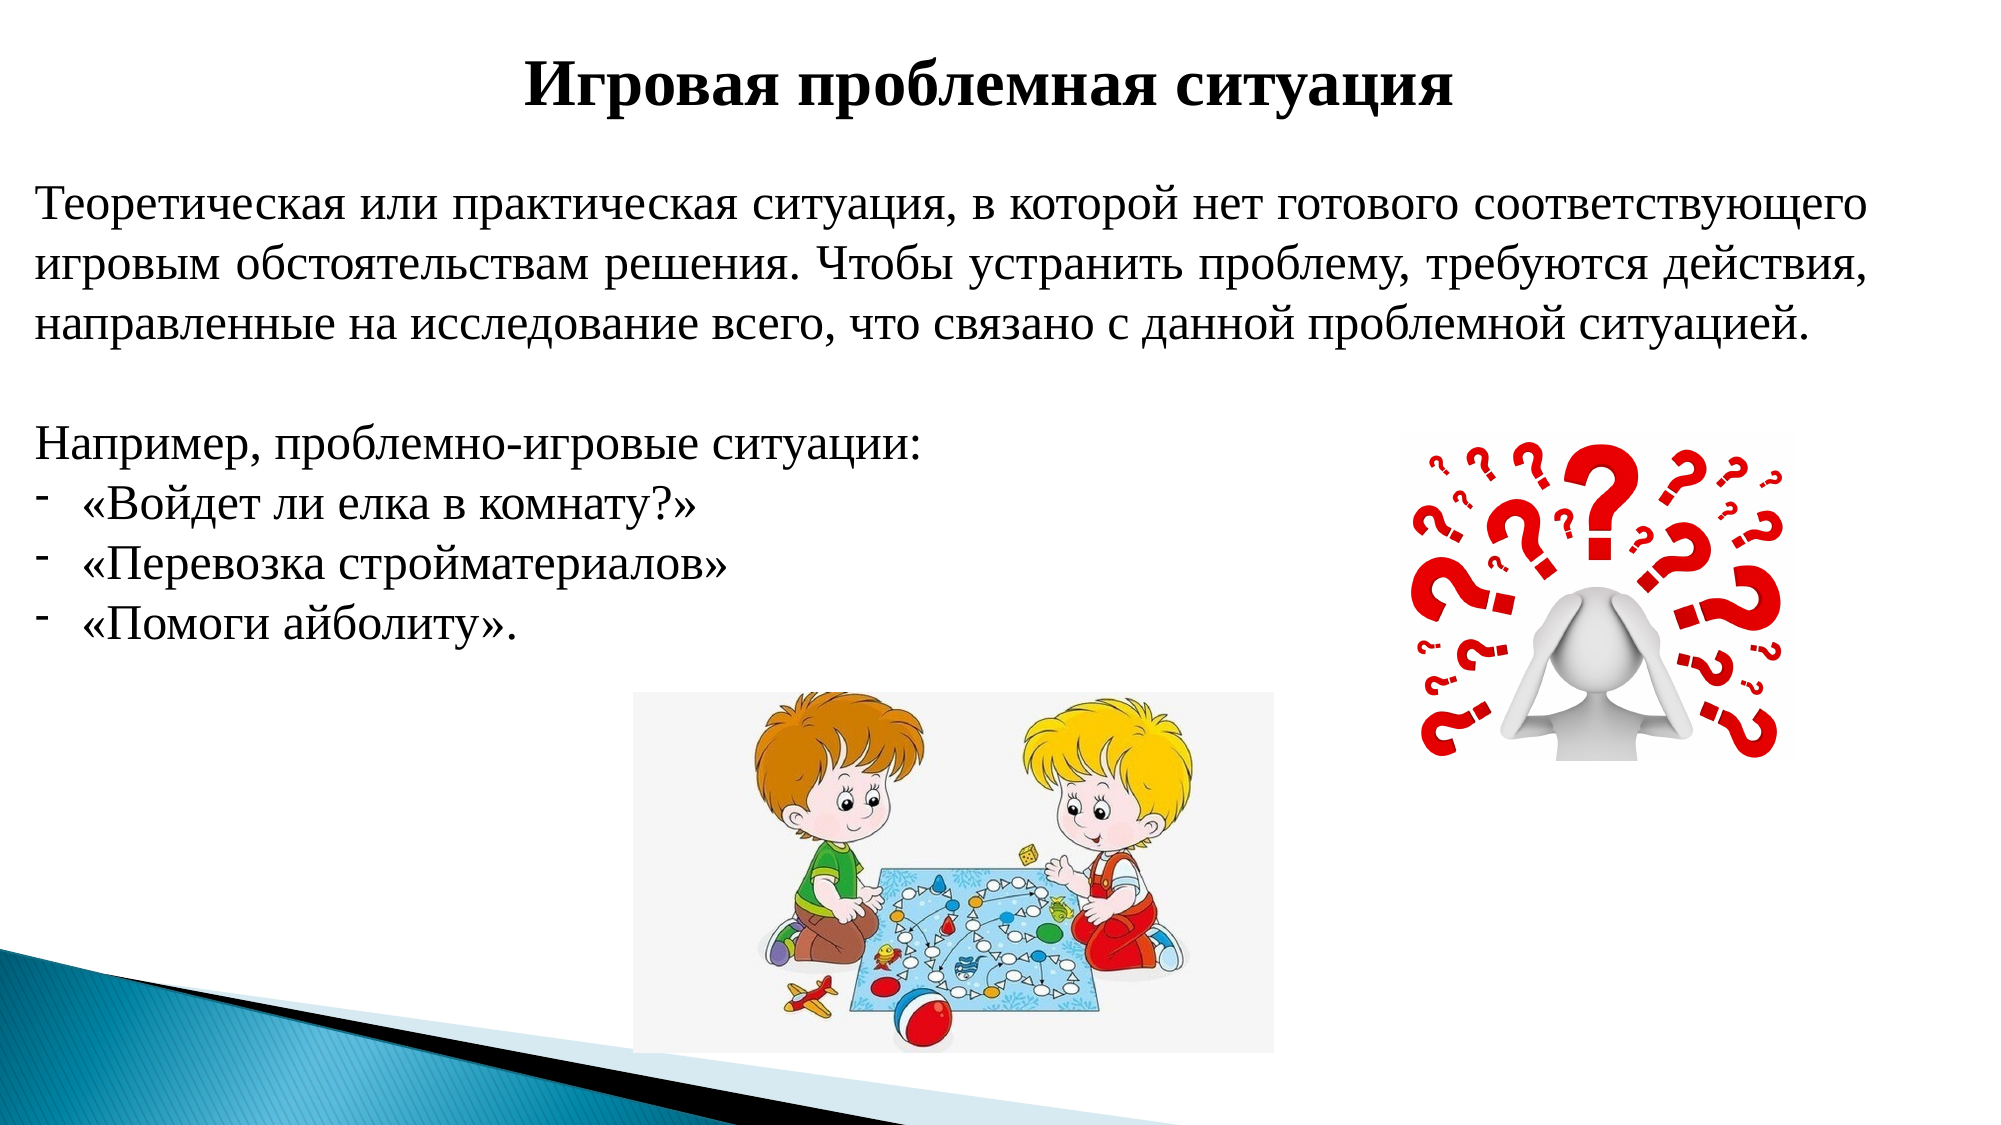

Игровая проблемная ситуация
Теоретическая или практическая ситуация, в которой нет готового соответствующего игровым обстоятельствам решения. Чтобы устранить проблему, требуются действия, направленные на исследование всего, что связано с данной проблемной ситуацией.
Например, проблемно-игровые ситуации:
«Войдет ли елка в комнату?»
«Перевозка стройматериалов»
«Помоги айболиту».